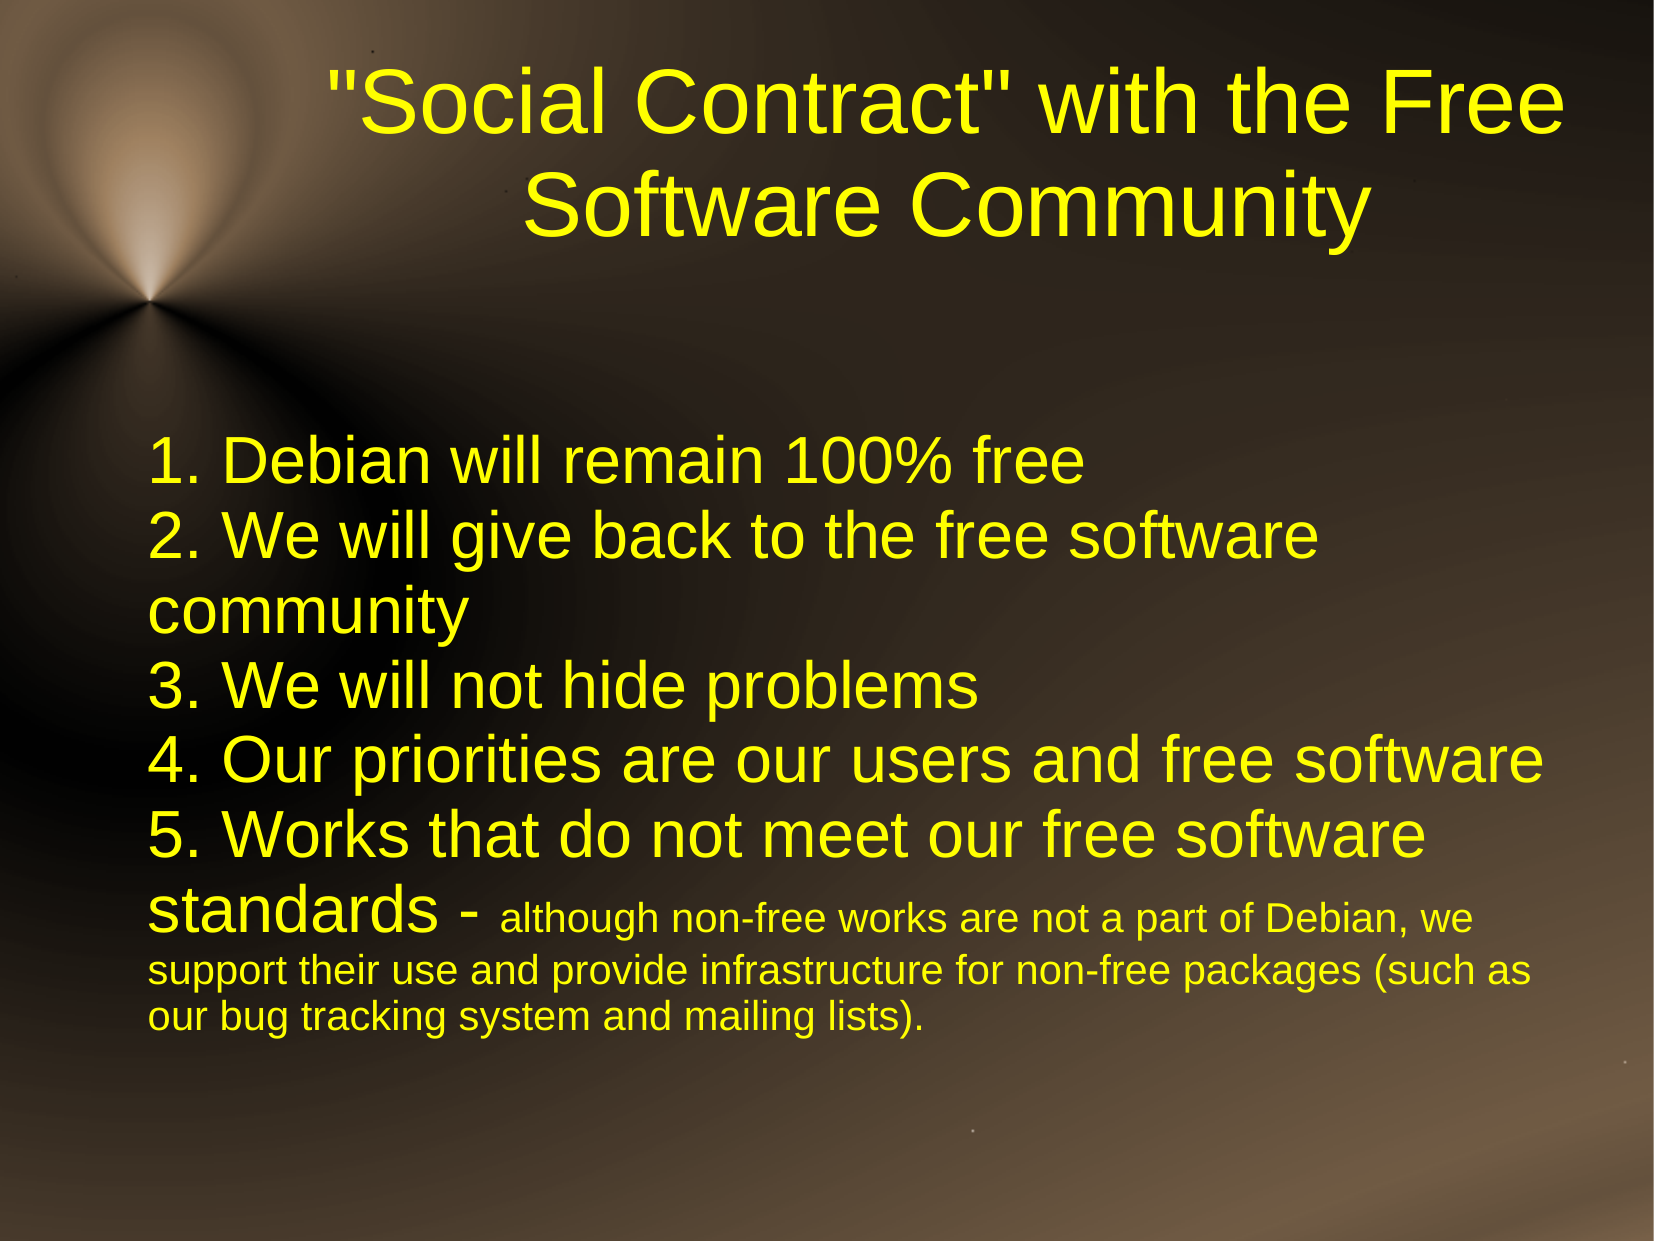

# "Social Contract" with the Free Software Community
1. Debian will remain 100% free
2. We will give back to the free software community
3. We will not hide problems
4. Our priorities are our users and free software
5. Works that do not meet our free software standards - although non-free works are not a part of Debian, we support their use and provide infrastructure for non-free packages (such as our bug tracking system and mailing lists).